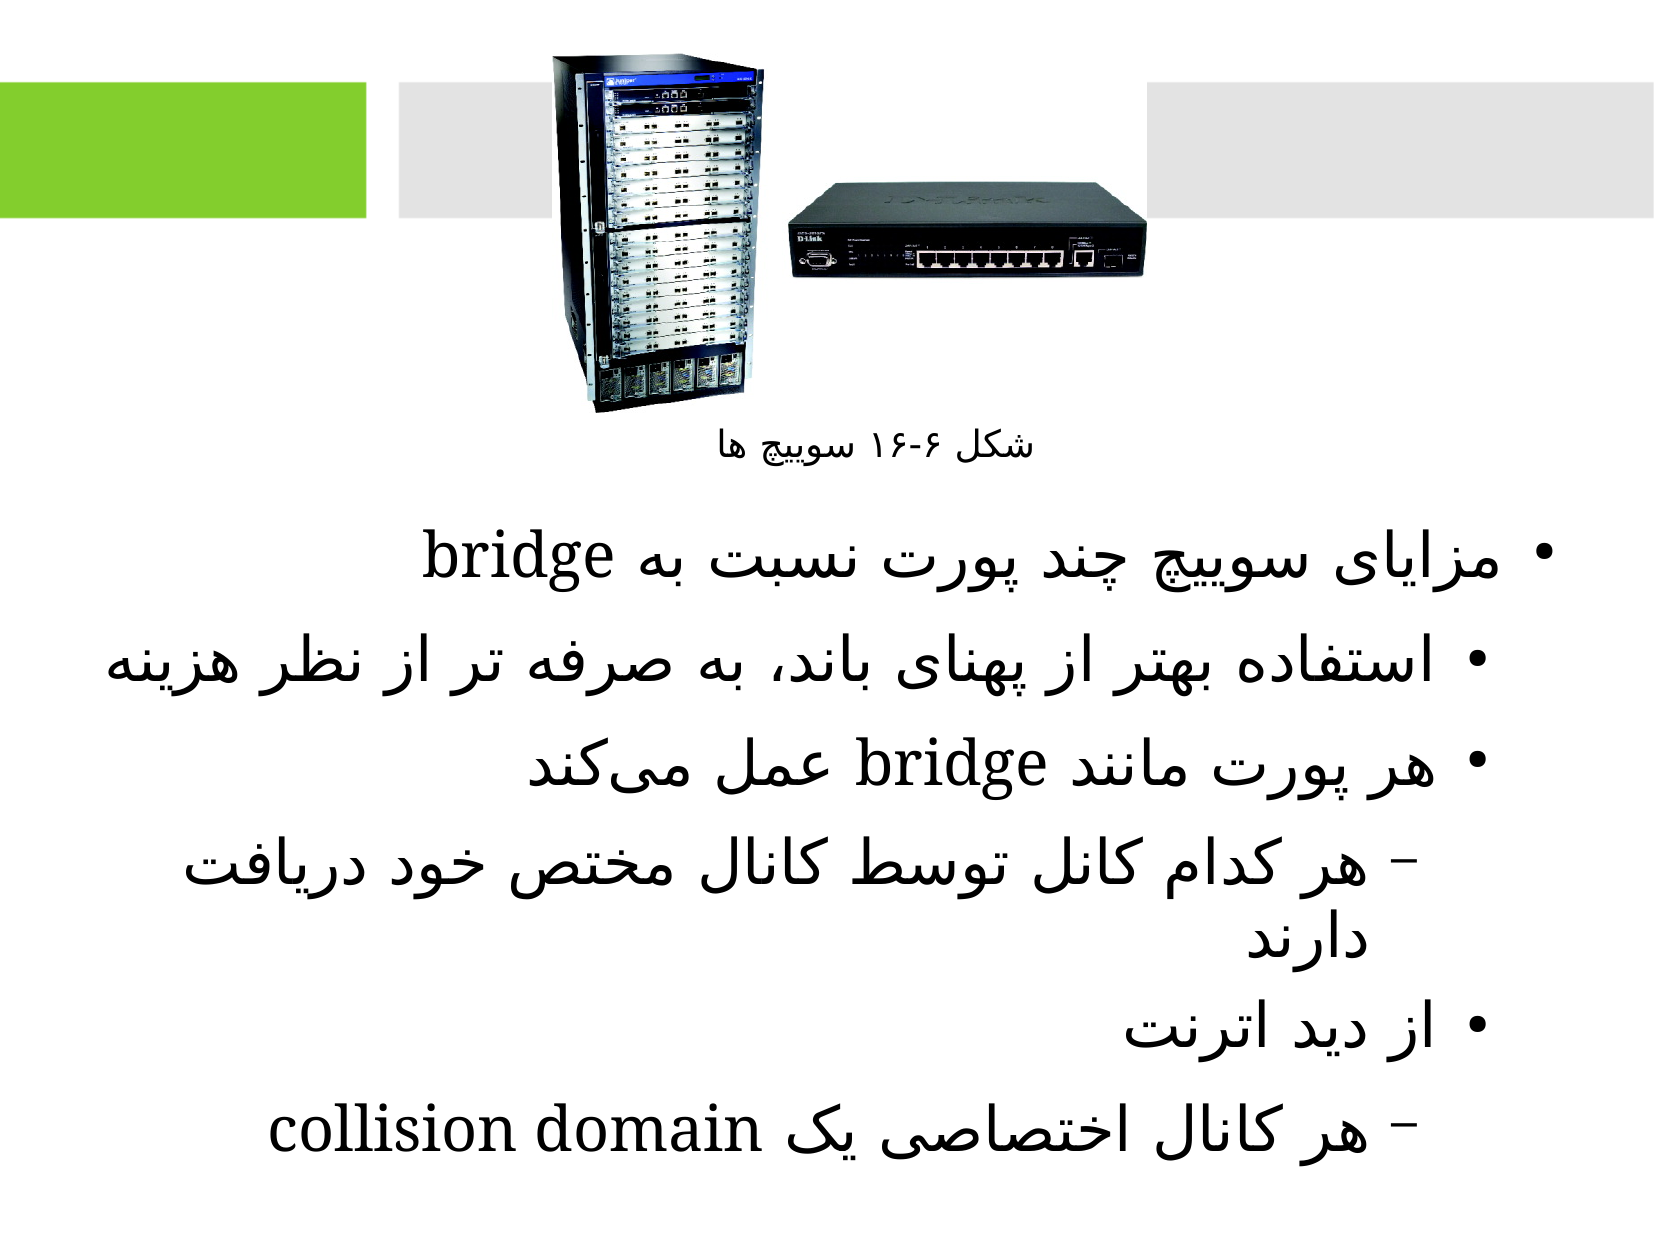

شکل ۶-۱۶ سوییچ ها
# مزایای سوییچ چند پورت نسبت به bridge
استفاده بهتر از پهنای باند، به صرفه تر از نظر هزینه
هر پورت مانند bridge عمل می‌کند
هر کدام کانل توسط کانال مختص خود دریافت دارند
از دید اترنت
هر کانال اختصاصی یک collision domain